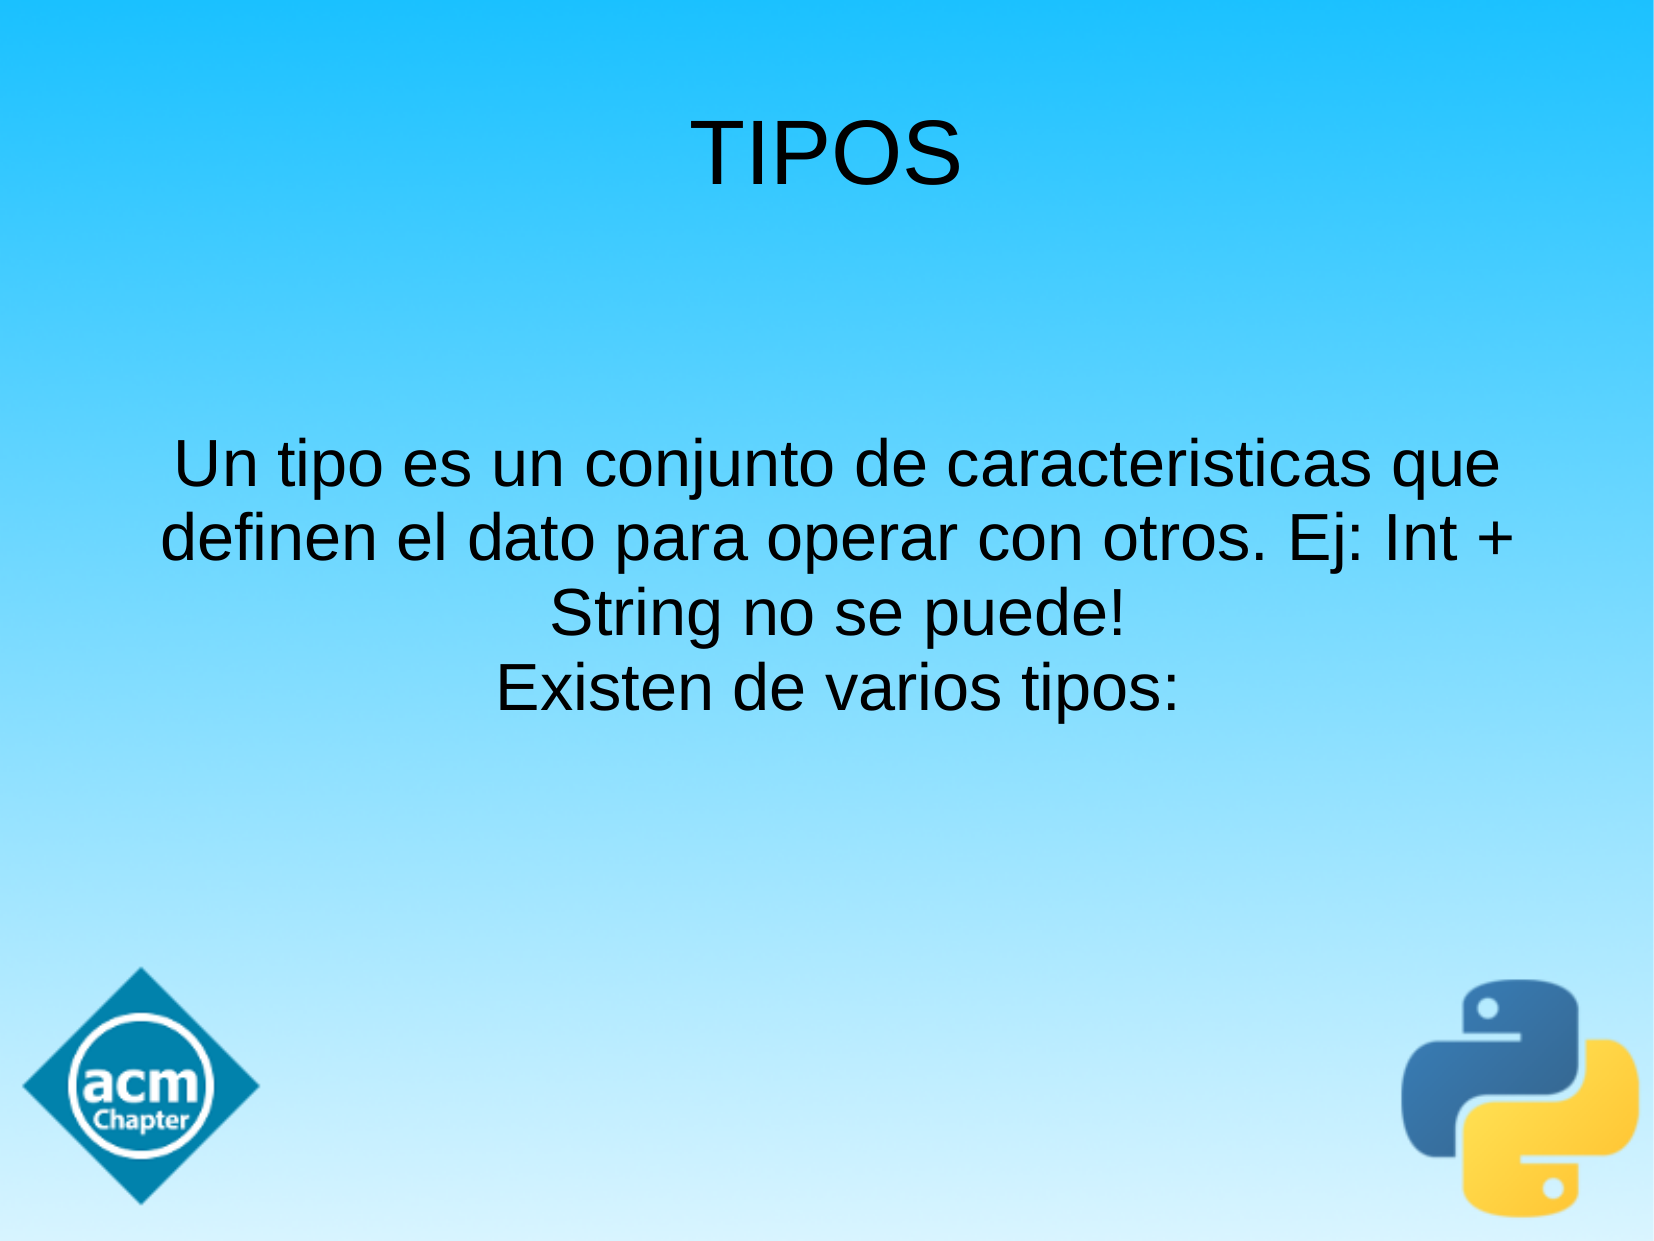

# TIPOS
Un tipo es un conjunto de caracteristicas que definen el dato para operar con otros. Ej: Int + String no se puede!
Existen de varios tipos: